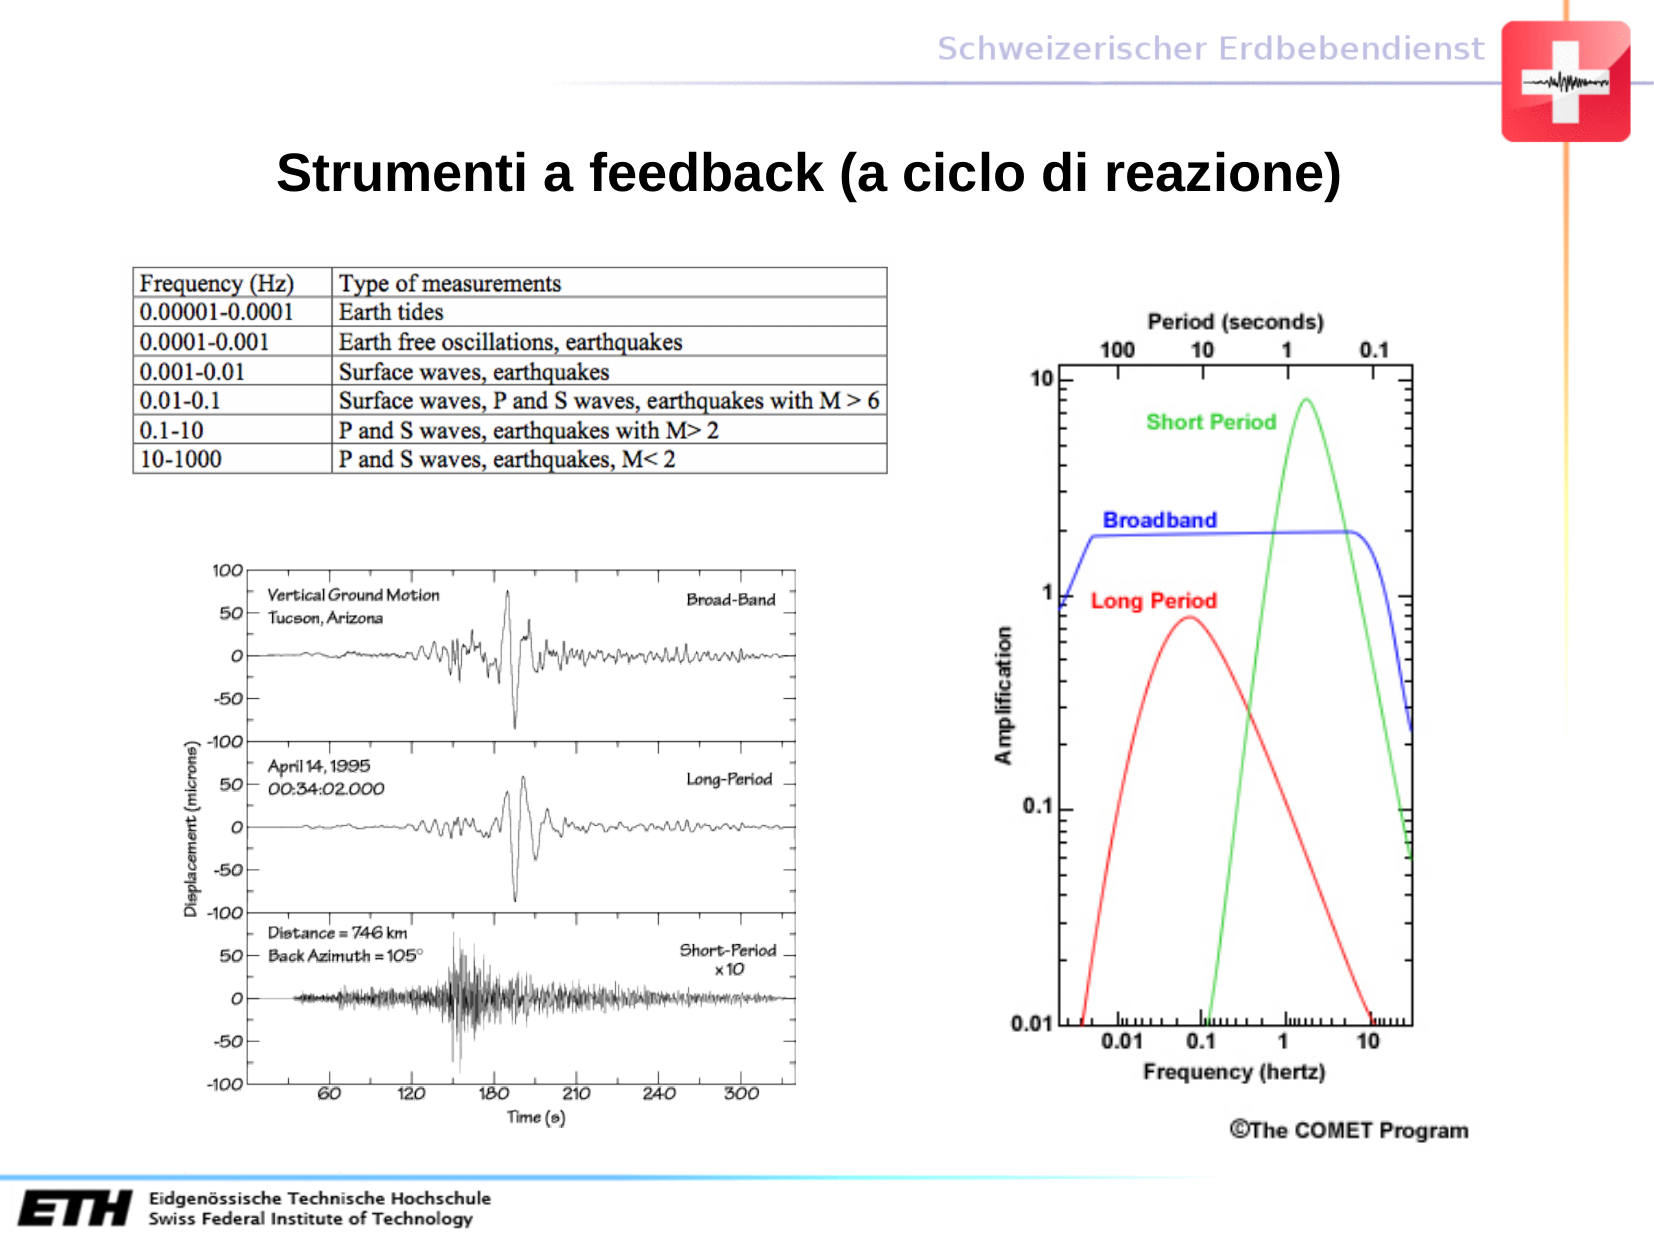

Strumenti a feedback (a ciclo di reazione)